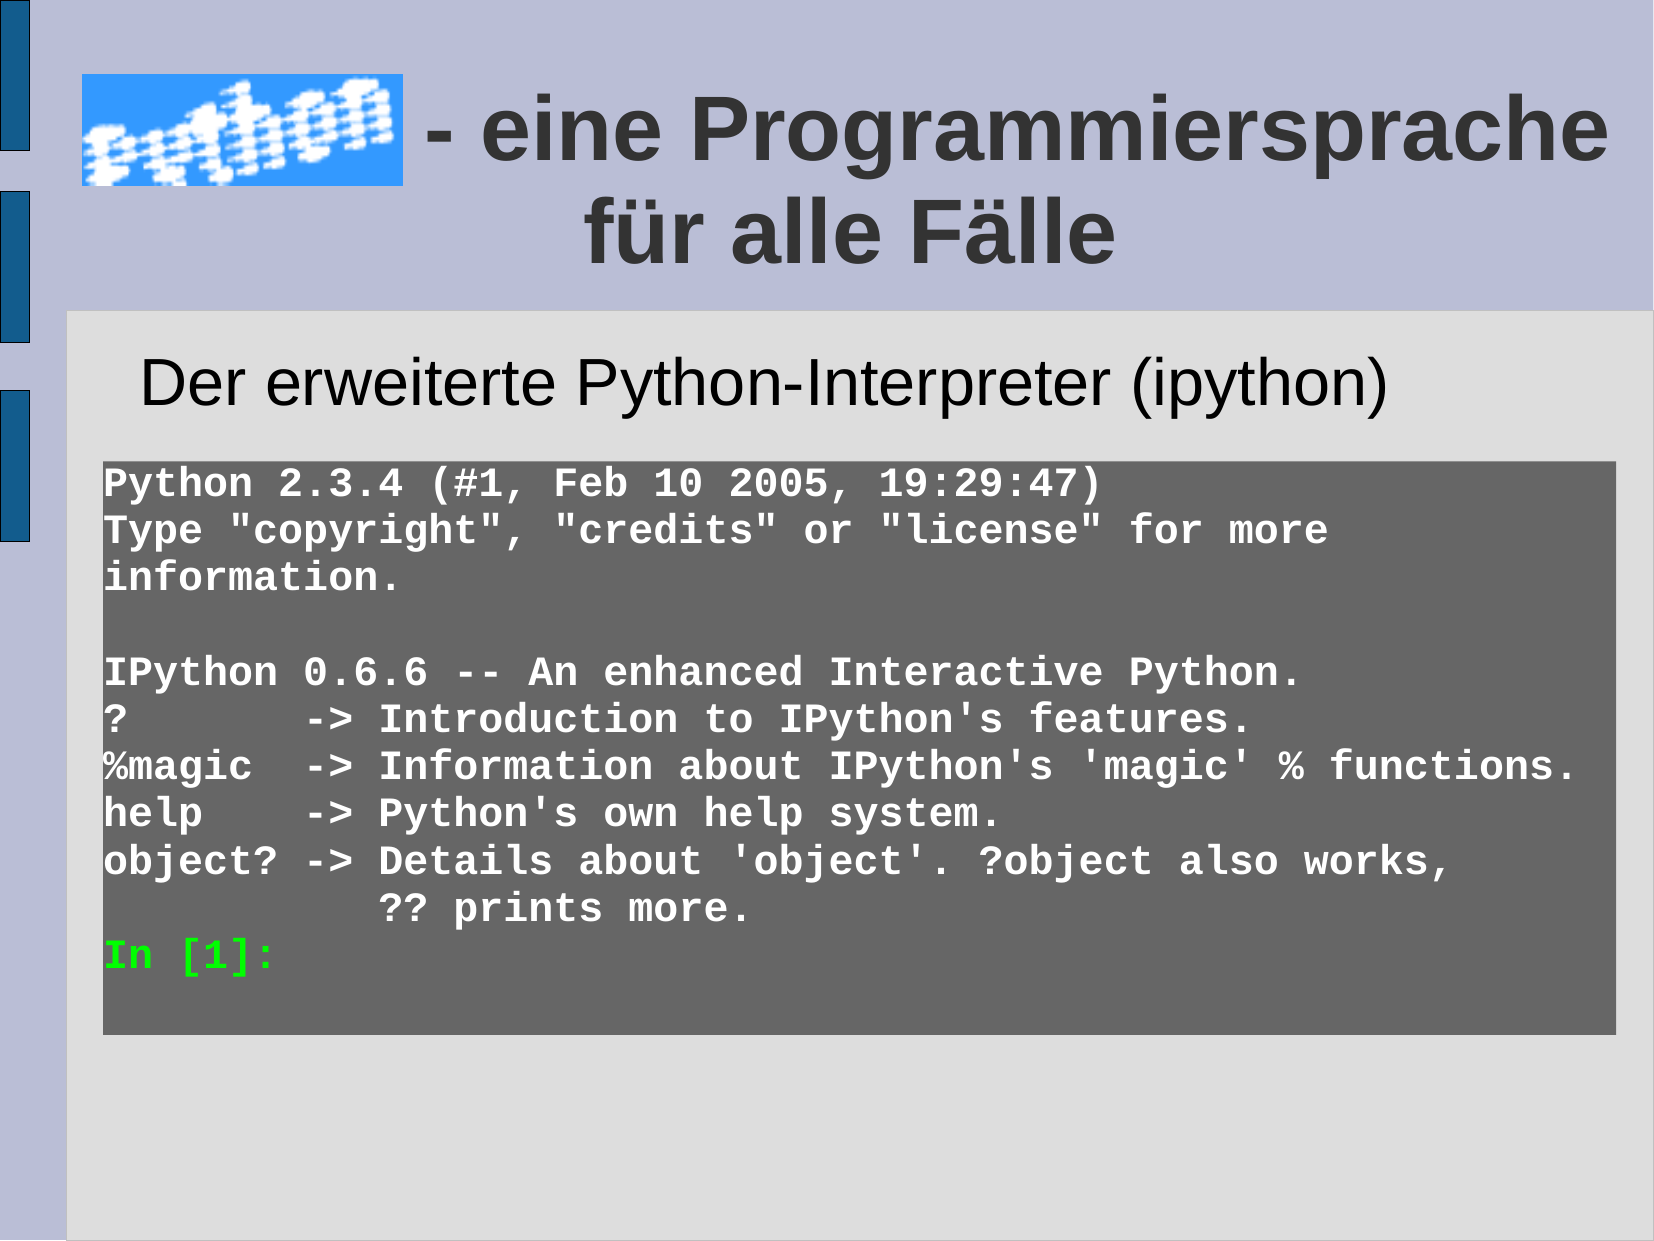

# Python - eine Programmiersprache für alle Fälle
Der erweiterte Python-Interpreter (ipython)
Python 2.3.4 (#1, Feb 10 2005, 19:29:47)
Type "copyright", "credits" or "license" for more information.
IPython 0.6.6 -- An enhanced Interactive Python.
? -> Introduction to IPython's features.
%magic -> Information about IPython's 'magic' % functions.
help -> Python's own help system.
object? -> Details about 'object'. ?object also works,
 ?? prints more.
In [1]: